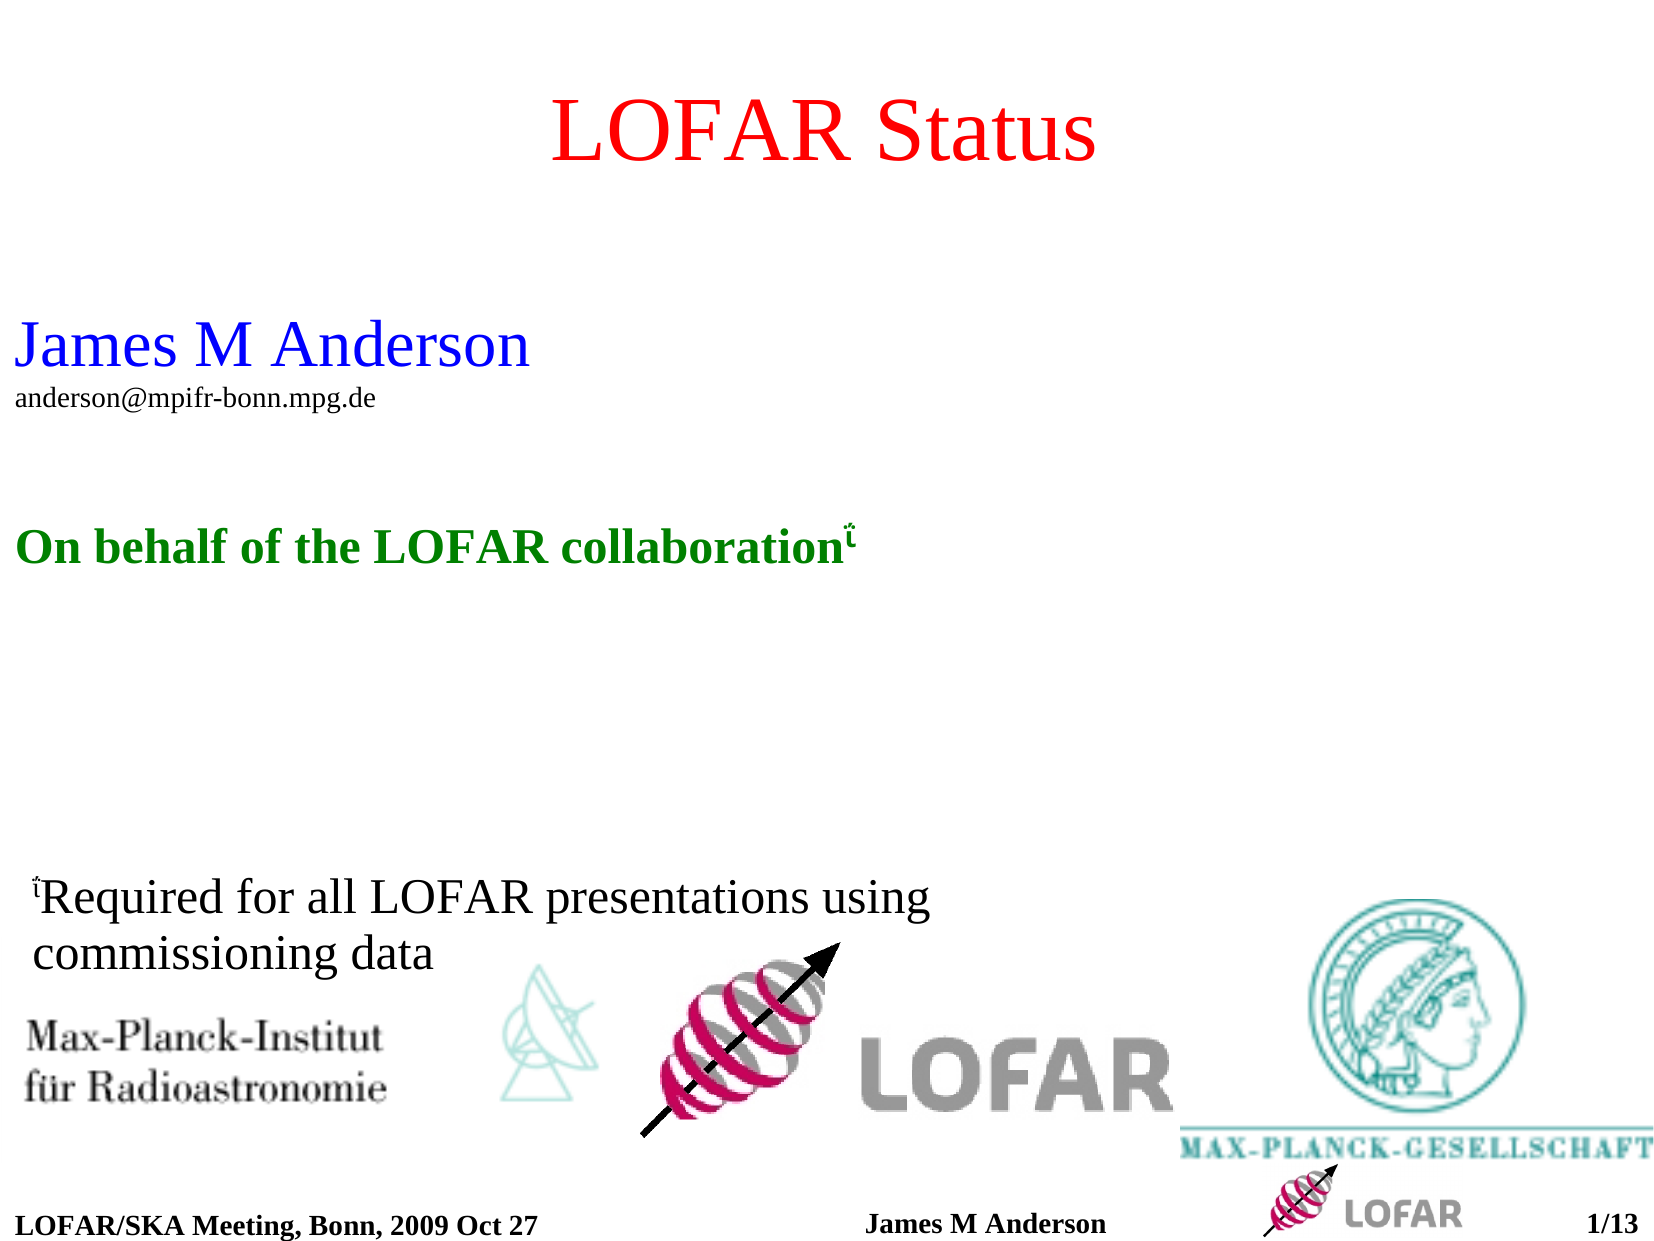

# LOFAR Status
James M Anderson
anderson@mpifr-bonn.mpg.de
On behalf of the LOFAR collaborationΐ
ΐRequired for all LOFAR presentations using commissioning data
